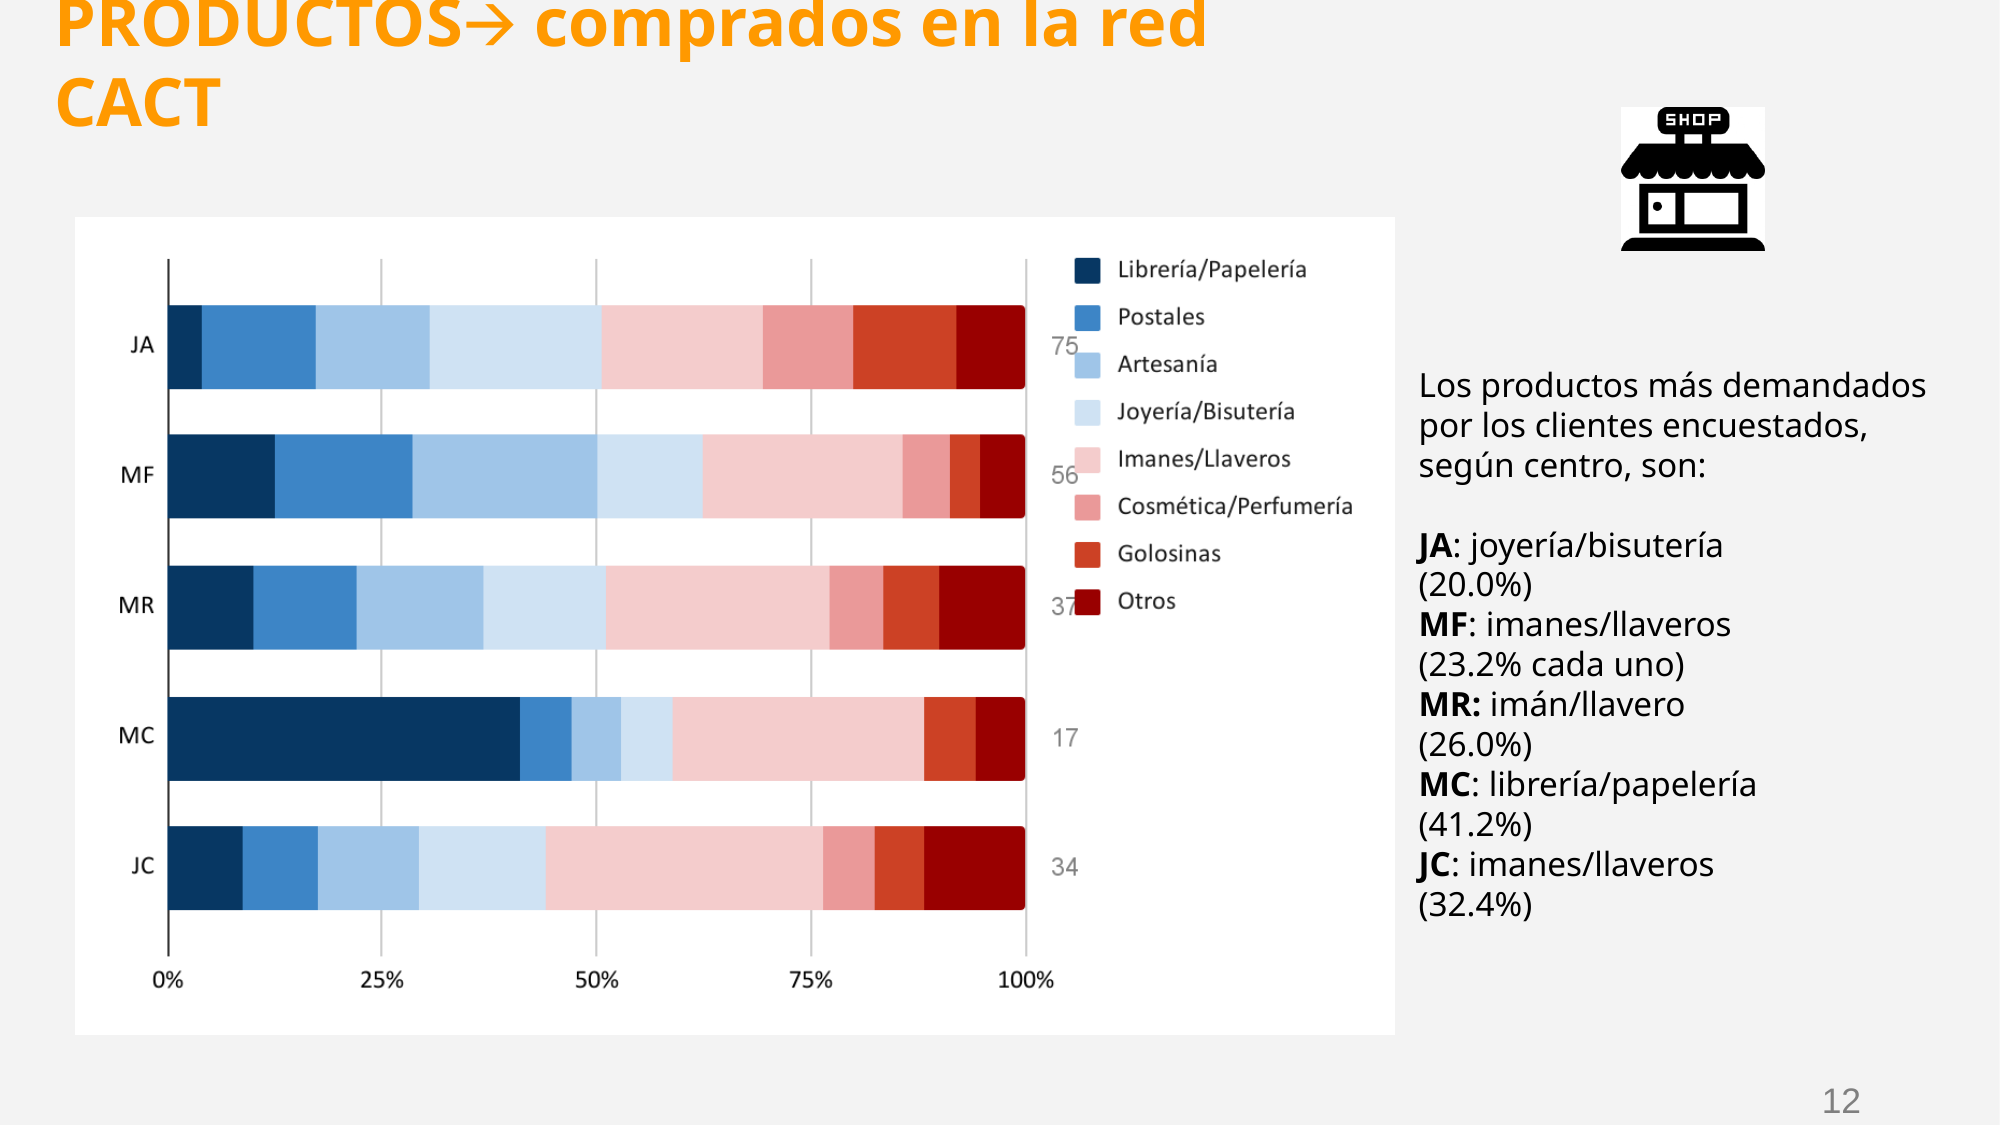

PRODUCTOS🡪 comprados en la red CACT
Los productos más demandados por los clientes encuestados, según centro, son:
JA: joyería/bisutería
(20.0%)
MF: imanes/llaveros
(23.2% cada uno)
MR: imán/llavero
(26.0%)
MC: librería/papelería
(41.2%)
JC: imanes/llaveros
(32.4%)